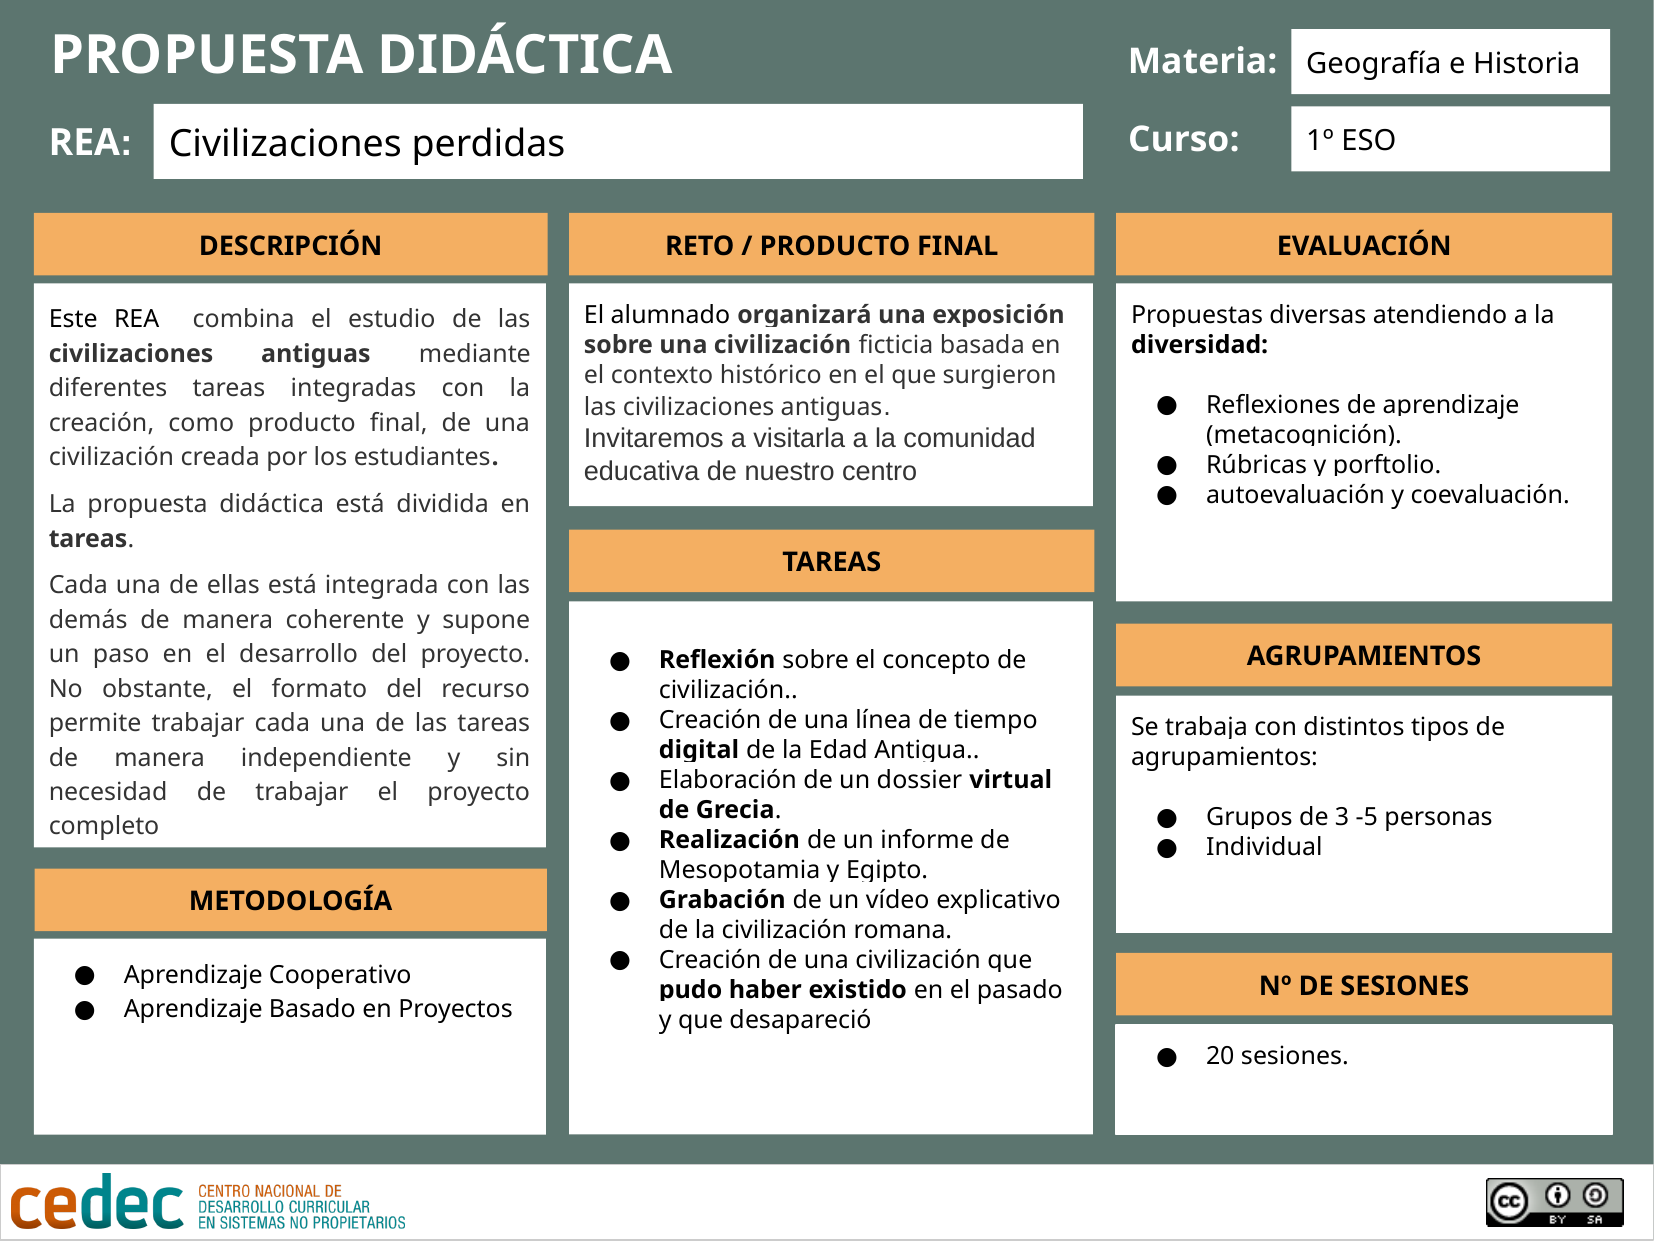

PROPUESTA DIDÁCTICA
Geografía e Historia
Materia:
Civilizaciones perdidas
1º ESO
Curso:
REA:
DESCRIPCIÓN
RETO / PRODUCTO FINAL
EVALUACIÓN
Este REA combina el estudio de las civilizaciones antiguas mediante diferentes tareas integradas con la creación, como producto final, de una civilización creada por los estudiantes.
La propuesta didáctica está dividida en tareas.
Cada una de ellas está integrada con las demás de manera coherente y supone un paso en el desarrollo del proyecto. No obstante, el formato del recurso permite trabajar cada una de las tareas de manera independiente y sin necesidad de trabajar el proyecto completo
El alumnado organizará una exposición sobre una civilización ficticia basada en el contexto histórico en el que surgieron las civilizaciones antiguas.
Invitaremos a visitarla a la comunidad educativa de nuestro centro
Propuestas diversas atendiendo a la diversidad:
Reflexiones de aprendizaje (metacognición).
Rúbricas y porftolio.
autoevaluación y coevaluación.
TAREAS
Reflexión sobre el concepto de civilización..
Creación de una línea de tiempo digital de la Edad Antigua..
Elaboración de un dossier virtual de Grecia.
Realización de un informe de Mesopotamia y Egipto.
Grabación de un vídeo explicativo de la civilización romana.
Creación de una civilización que pudo haber existido en el pasado y que desapareció
AGRUPAMIENTOS
Se trabaja con distintos tipos de agrupamientos:
Grupos de 3 -5 personas
Individual
METODOLOGÍA
Aprendizaje Cooperativo
Aprendizaje Basado en Proyectos
Nº DE SESIONES
20 sesiones.